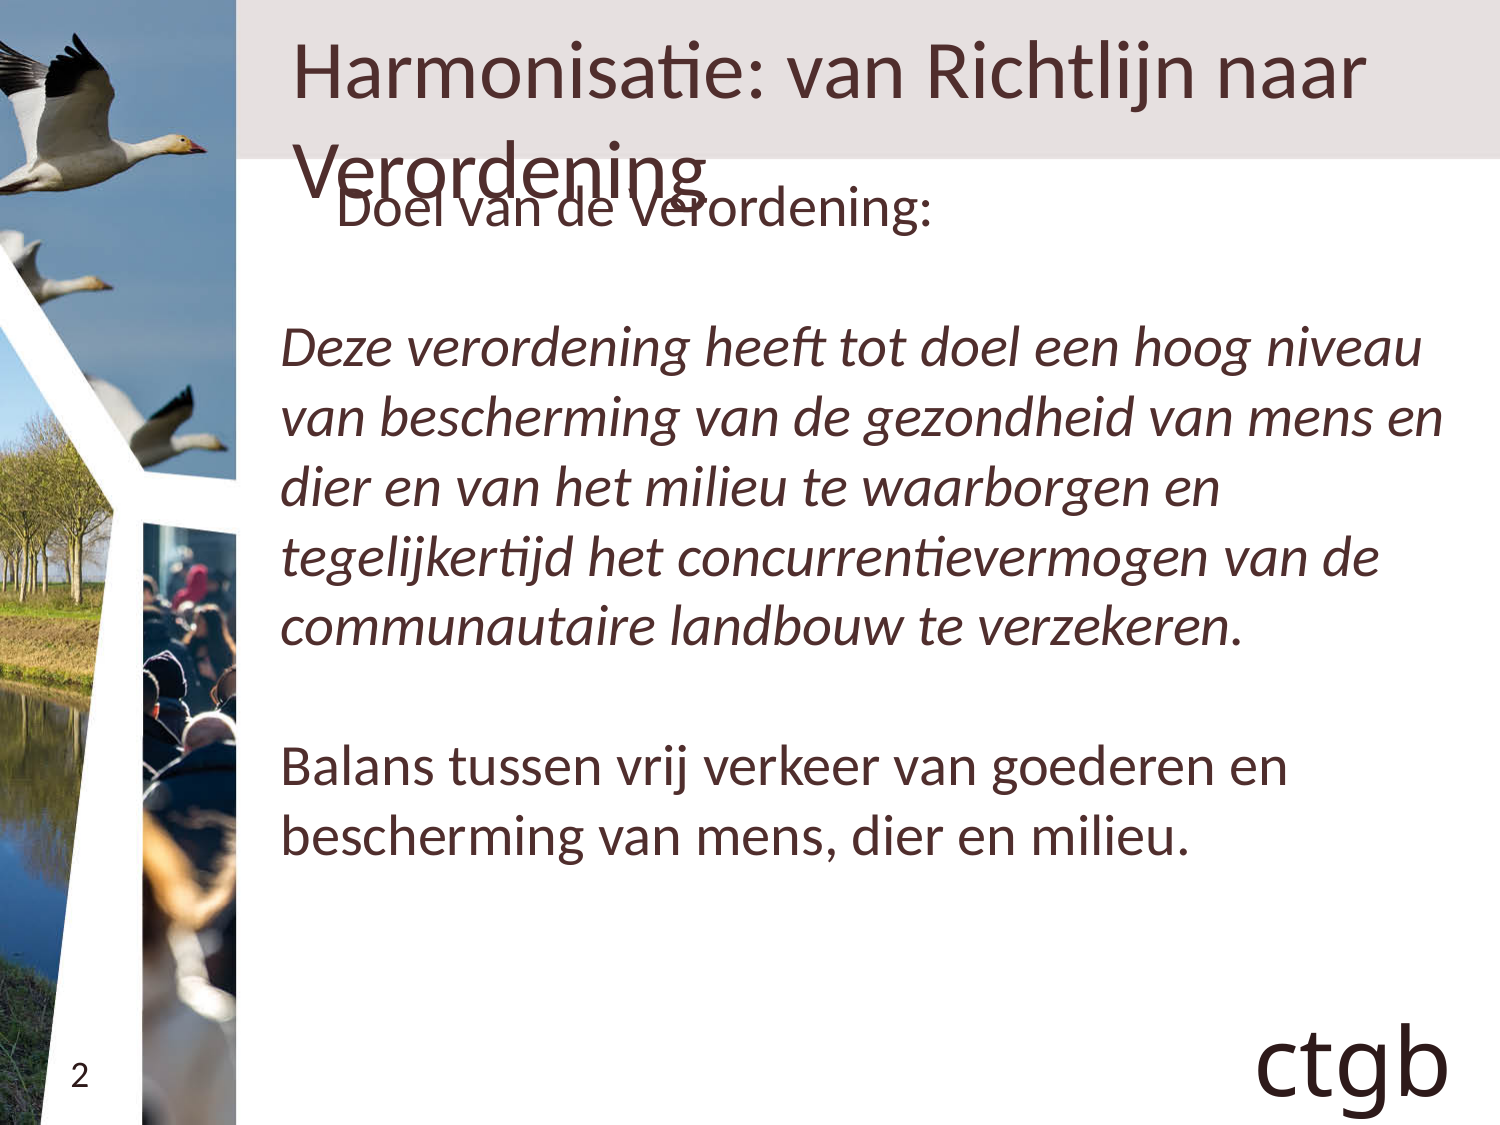

# Harmonisatie: van Richtlijn naar Verordening
Doel van de Verordening:
Deze verordening heeft tot doel een hoog niveau van bescherming van de gezondheid van mens en dier en van het milieu te waarborgen en tegelijkertijd het concurrentievermogen van de communautaire landbouw te verzekeren.
Balans tussen vrij verkeer van goederen en bescherming van mens, dier en milieu.